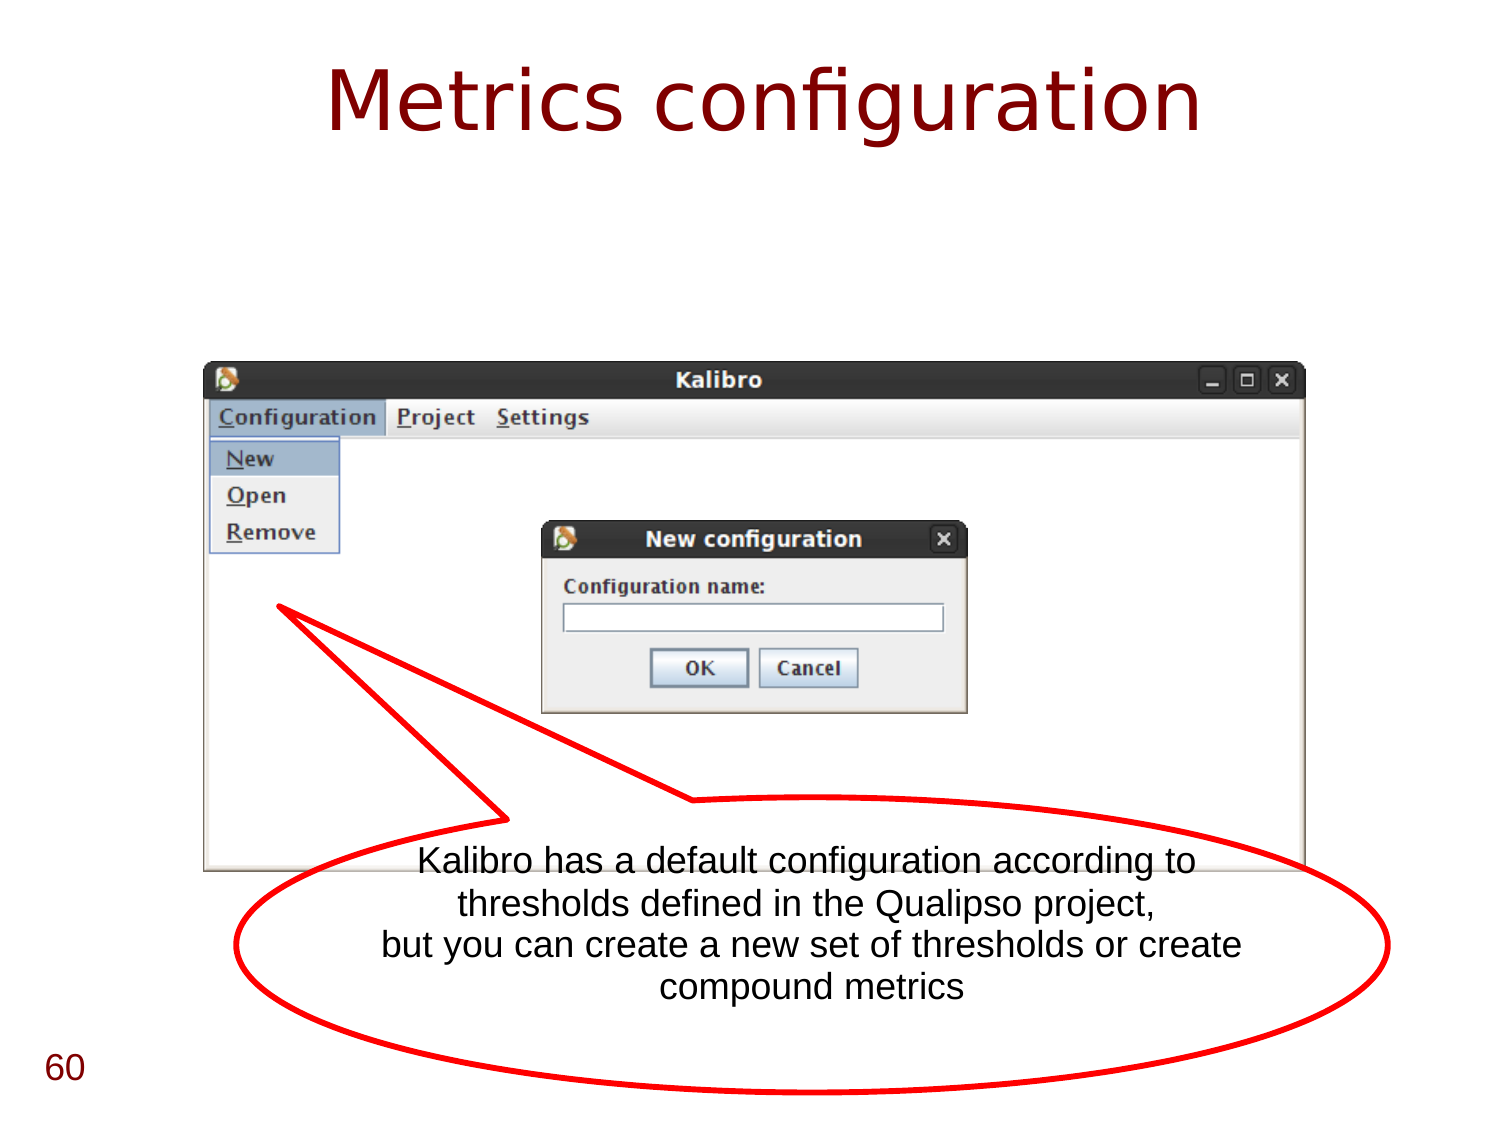

# Metrics configuration
Kalibro has a default configuration according to
thresholds defined in the Qualipso project,
but you can create a new set of thresholds or create
compound metrics